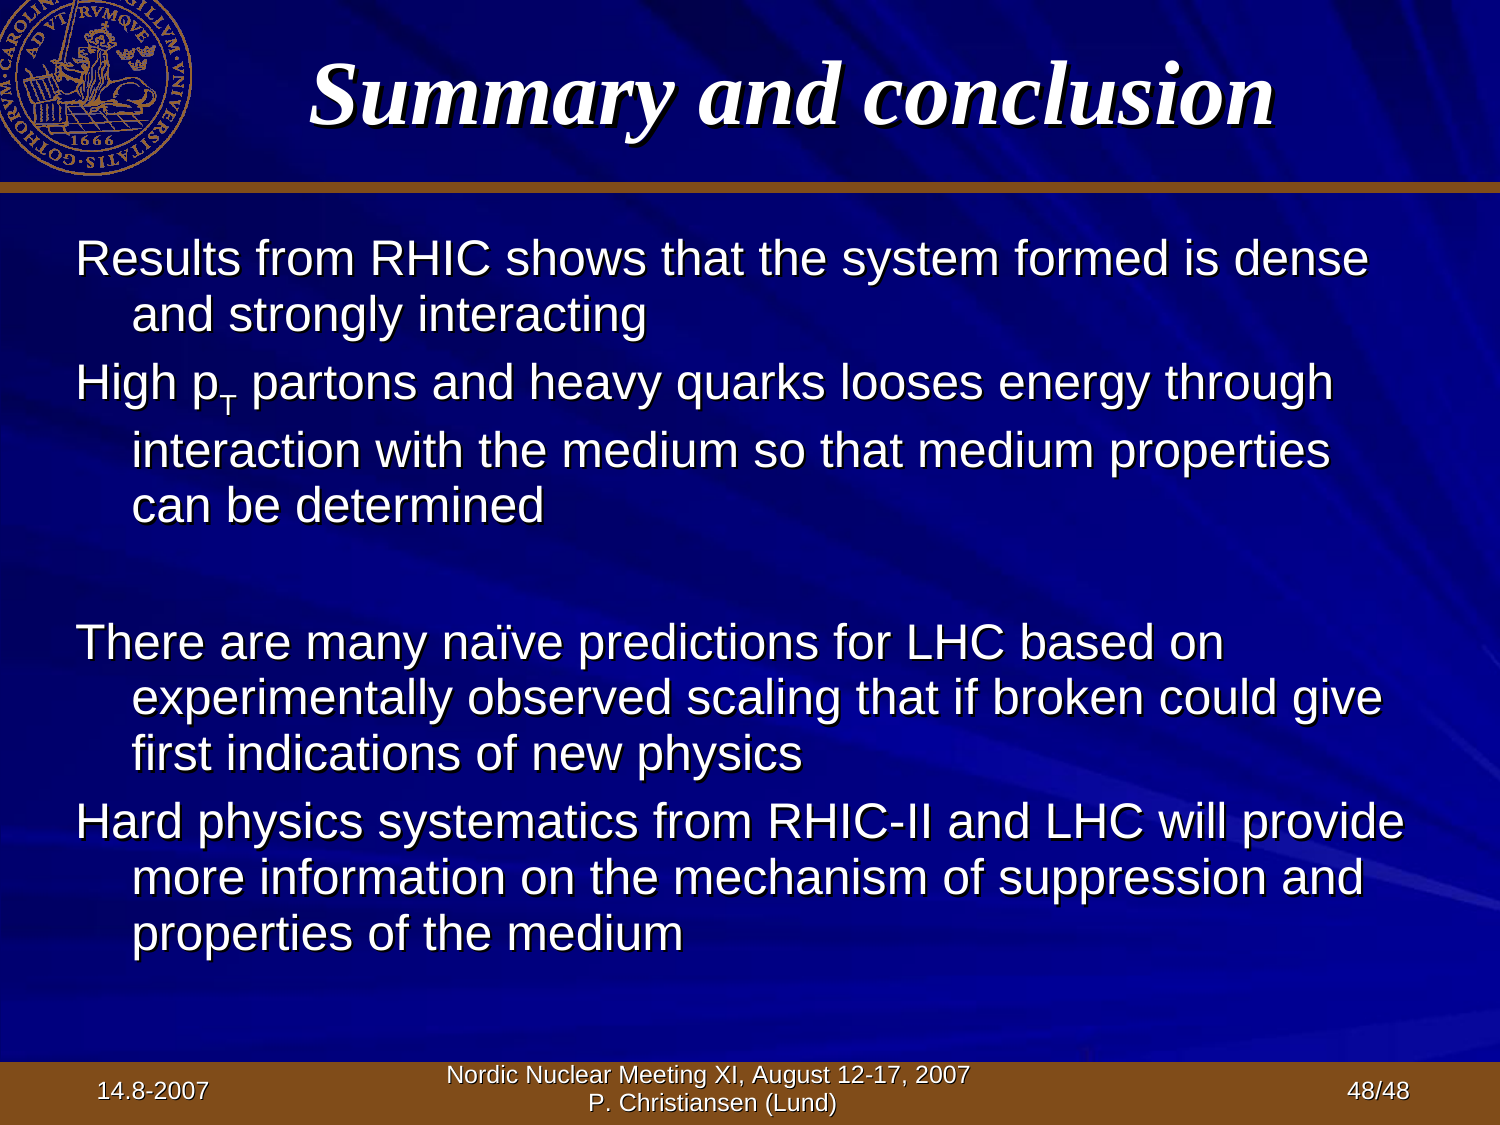

# Summary and conclusion
Results from RHIC shows that the system formed is dense and strongly interacting
High pT partons and heavy quarks looses energy through interaction with the medium so that medium properties can be determined
There are many naïve predictions for LHC based on experimentally observed scaling that if broken could give first indications of new physics
Hard physics systematics from RHIC-II and LHC will provide more information on the mechanism of suppression and properties of the medium
48